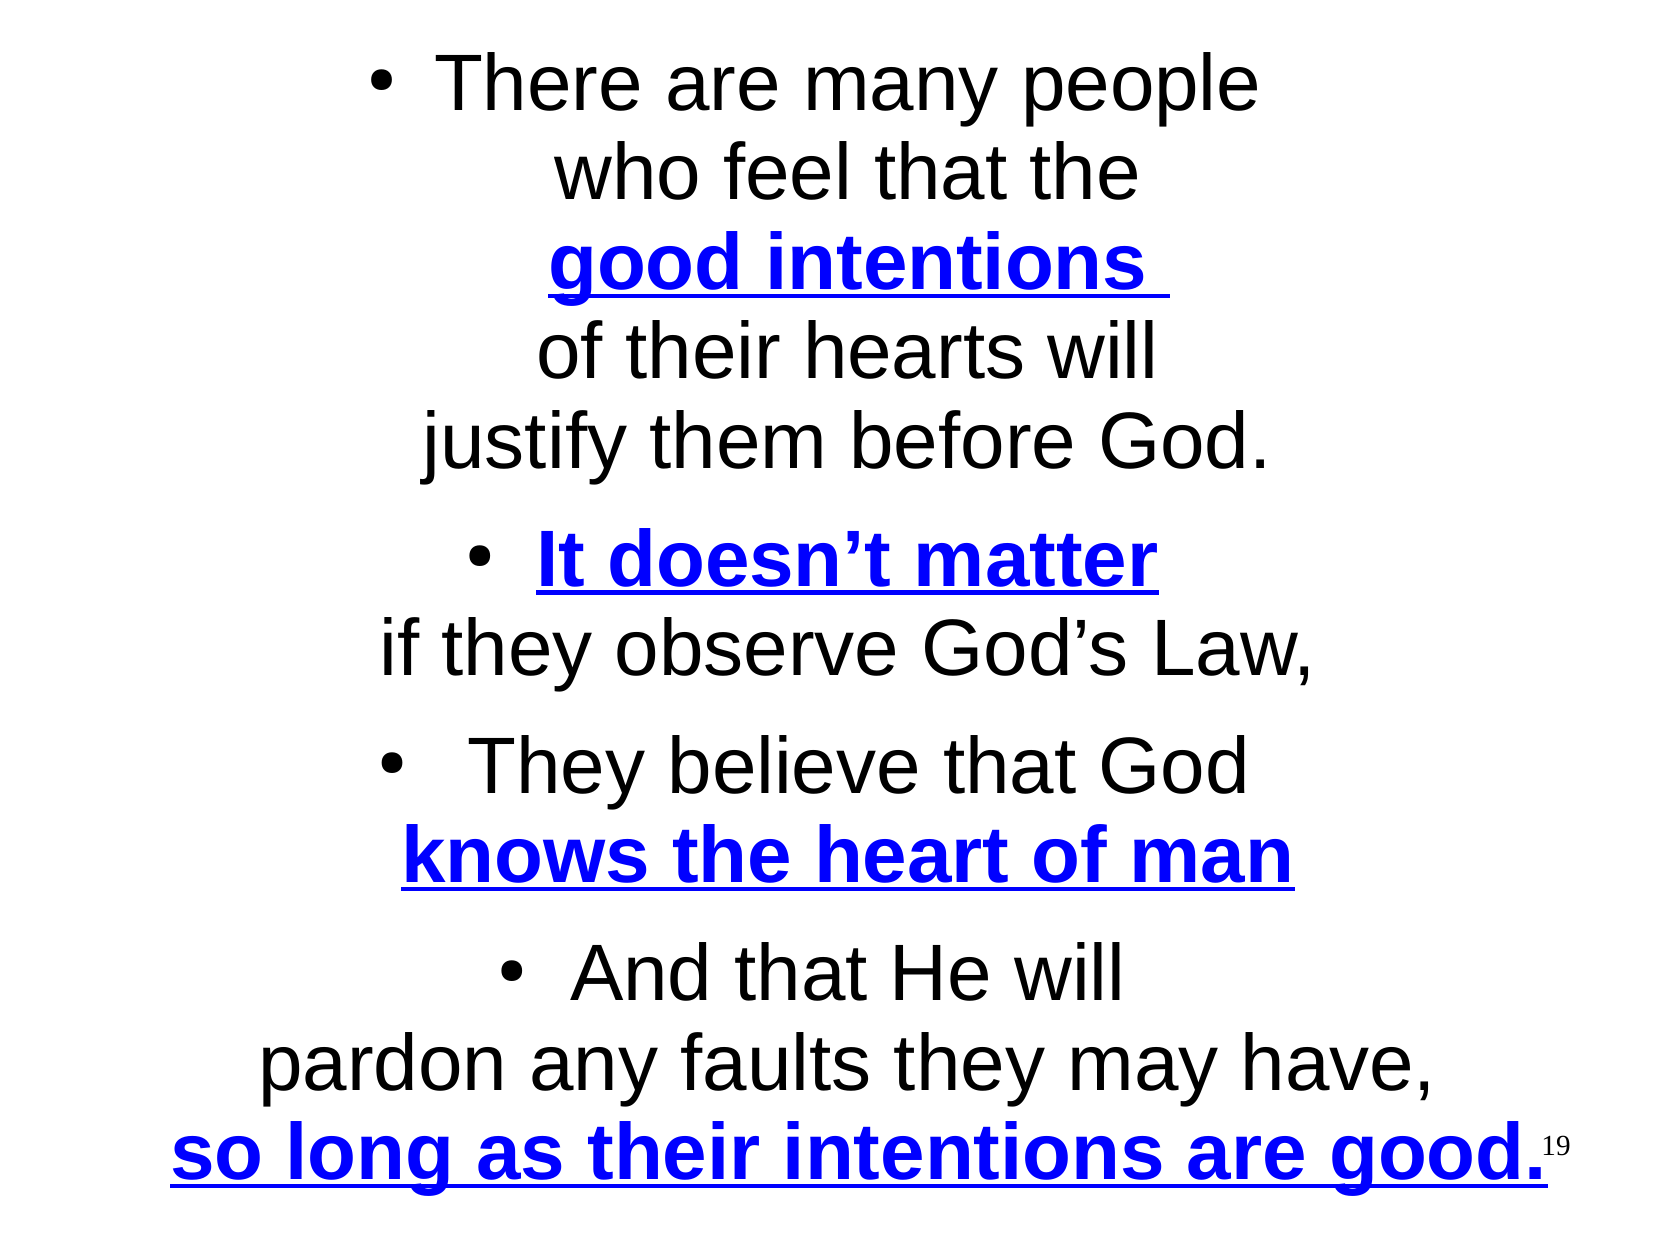

# There are many people who feel that the good intentions of their hearts will justify them before God.
It doesn’t matter
if they observe God’s Law,
 They believe that God
knows the heart of man
And that He will
pardon any faults they may have,
so long as their intentions are good.
19